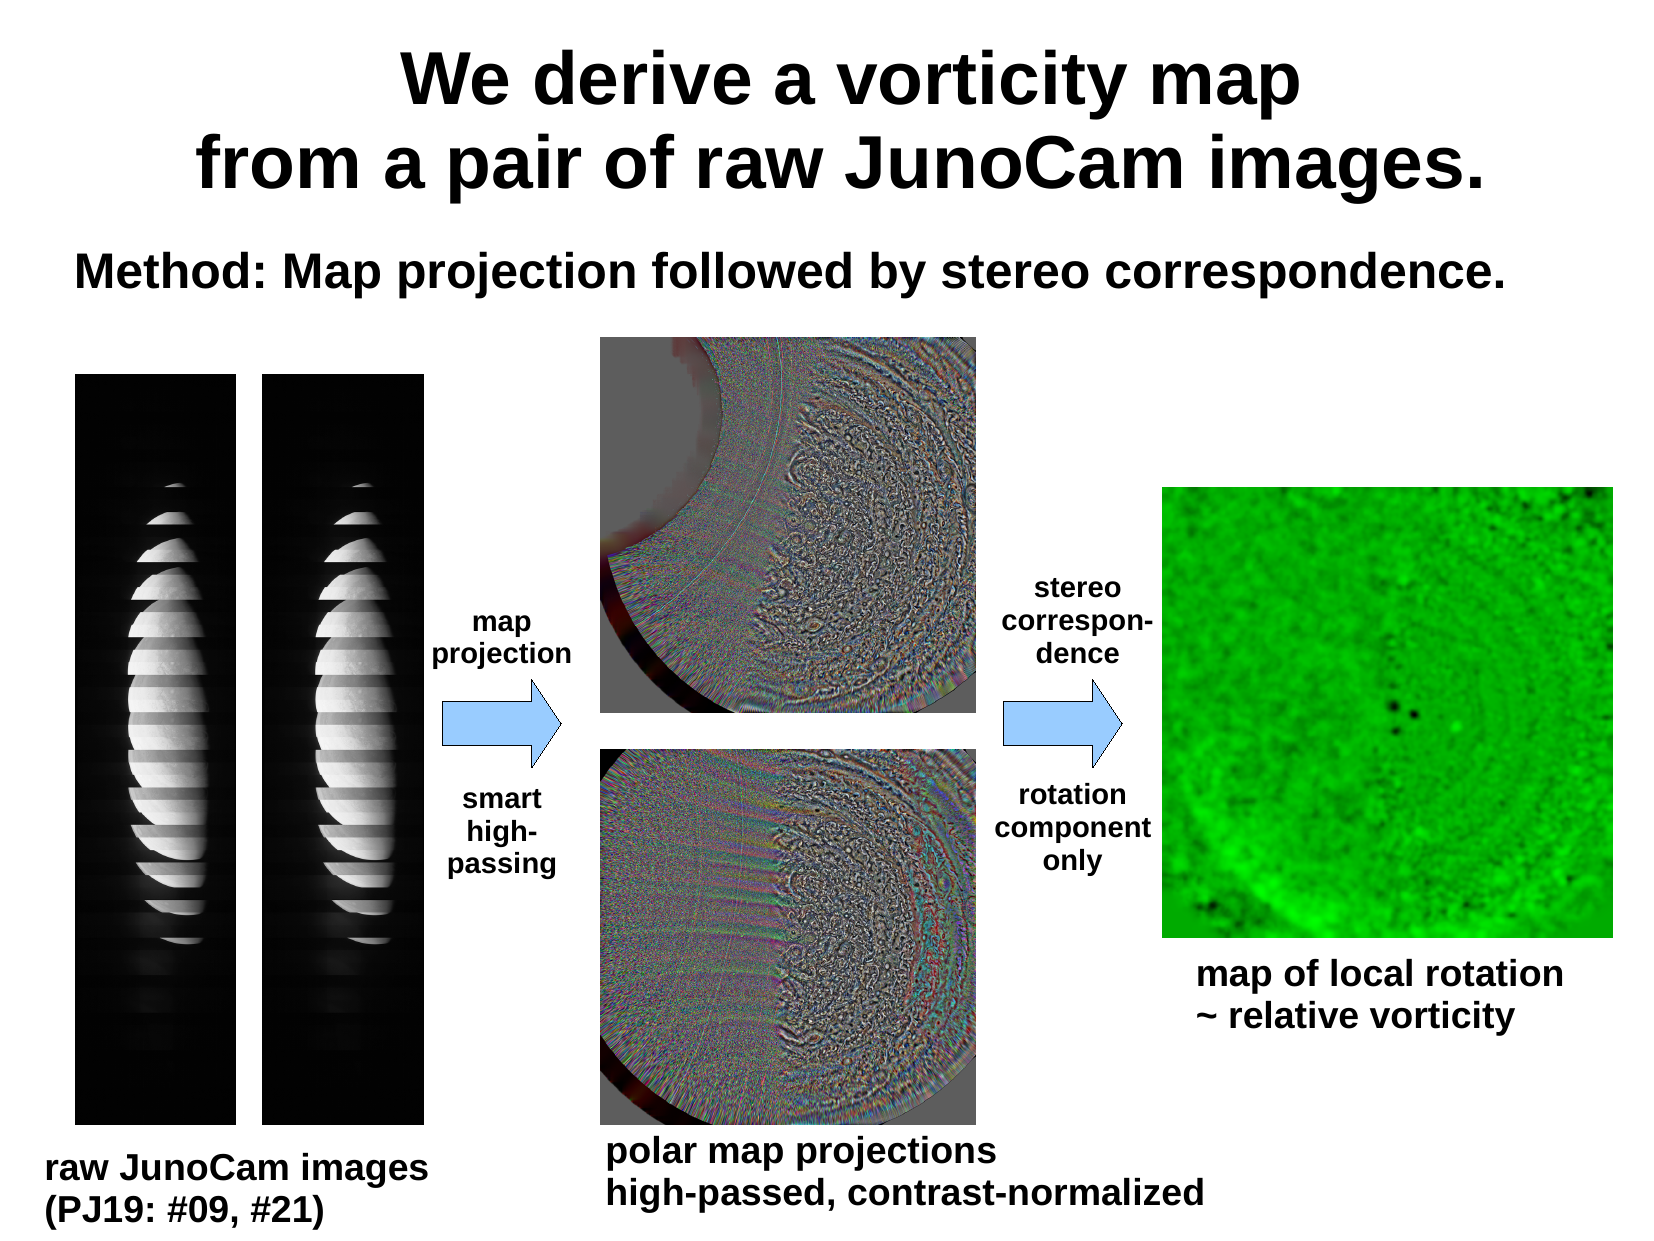

We derive a vorticity map
from a pair of raw JunoCam images.
Method: Map projection followed by stereo correspondence.
stereo
correspon-
dence
map
projection
rotation
component
only
smart
high-
passing
map of local rotation
~ relative vorticity
polar map projections
high-passed, contrast-normalized
raw JunoCam images
(PJ19: #09, #21)